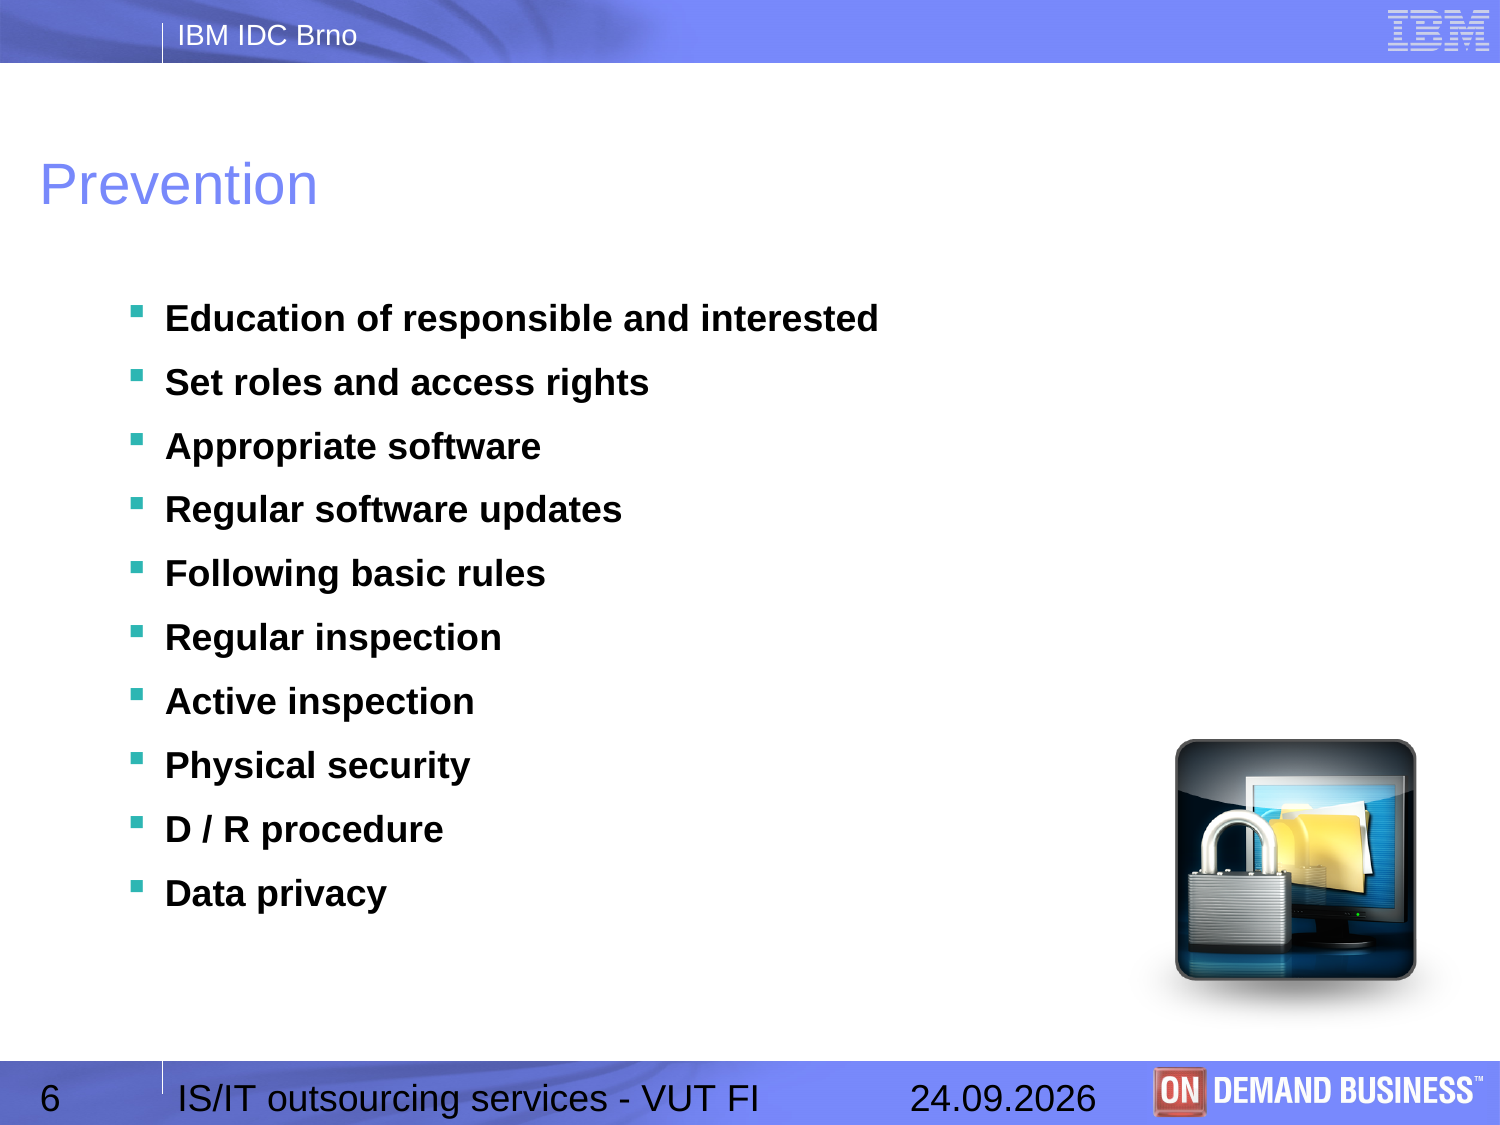

# Prevention
Education of responsible and interested
Set roles and access rights
Appropriate software
Regular software updates
Following basic rules
Regular inspection
Active inspection
Physical security
D / R procedure
Data privacy
6
IS/IT outsourcing services - VUT FI